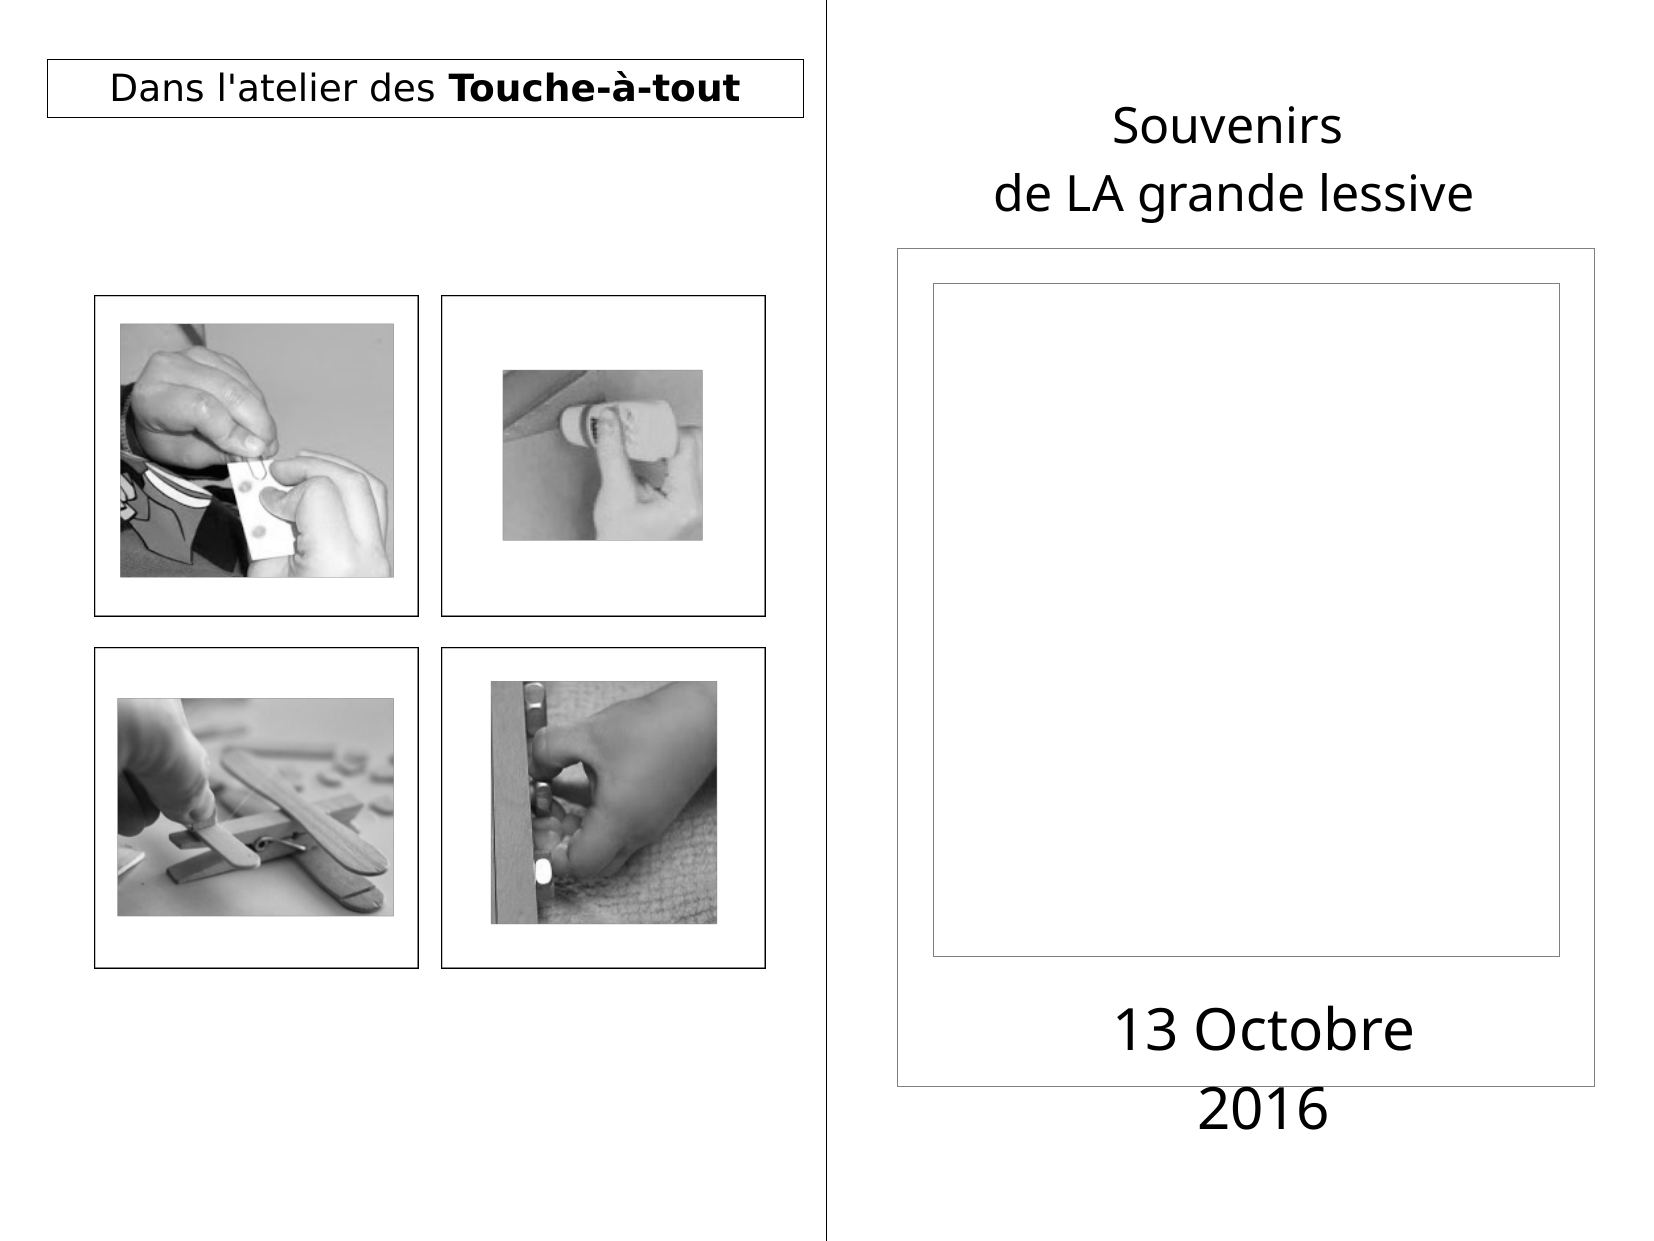

Dans l'atelier des Touche-à-tout
Souvenirs
de LA grande lessive
13 Octobre 2016